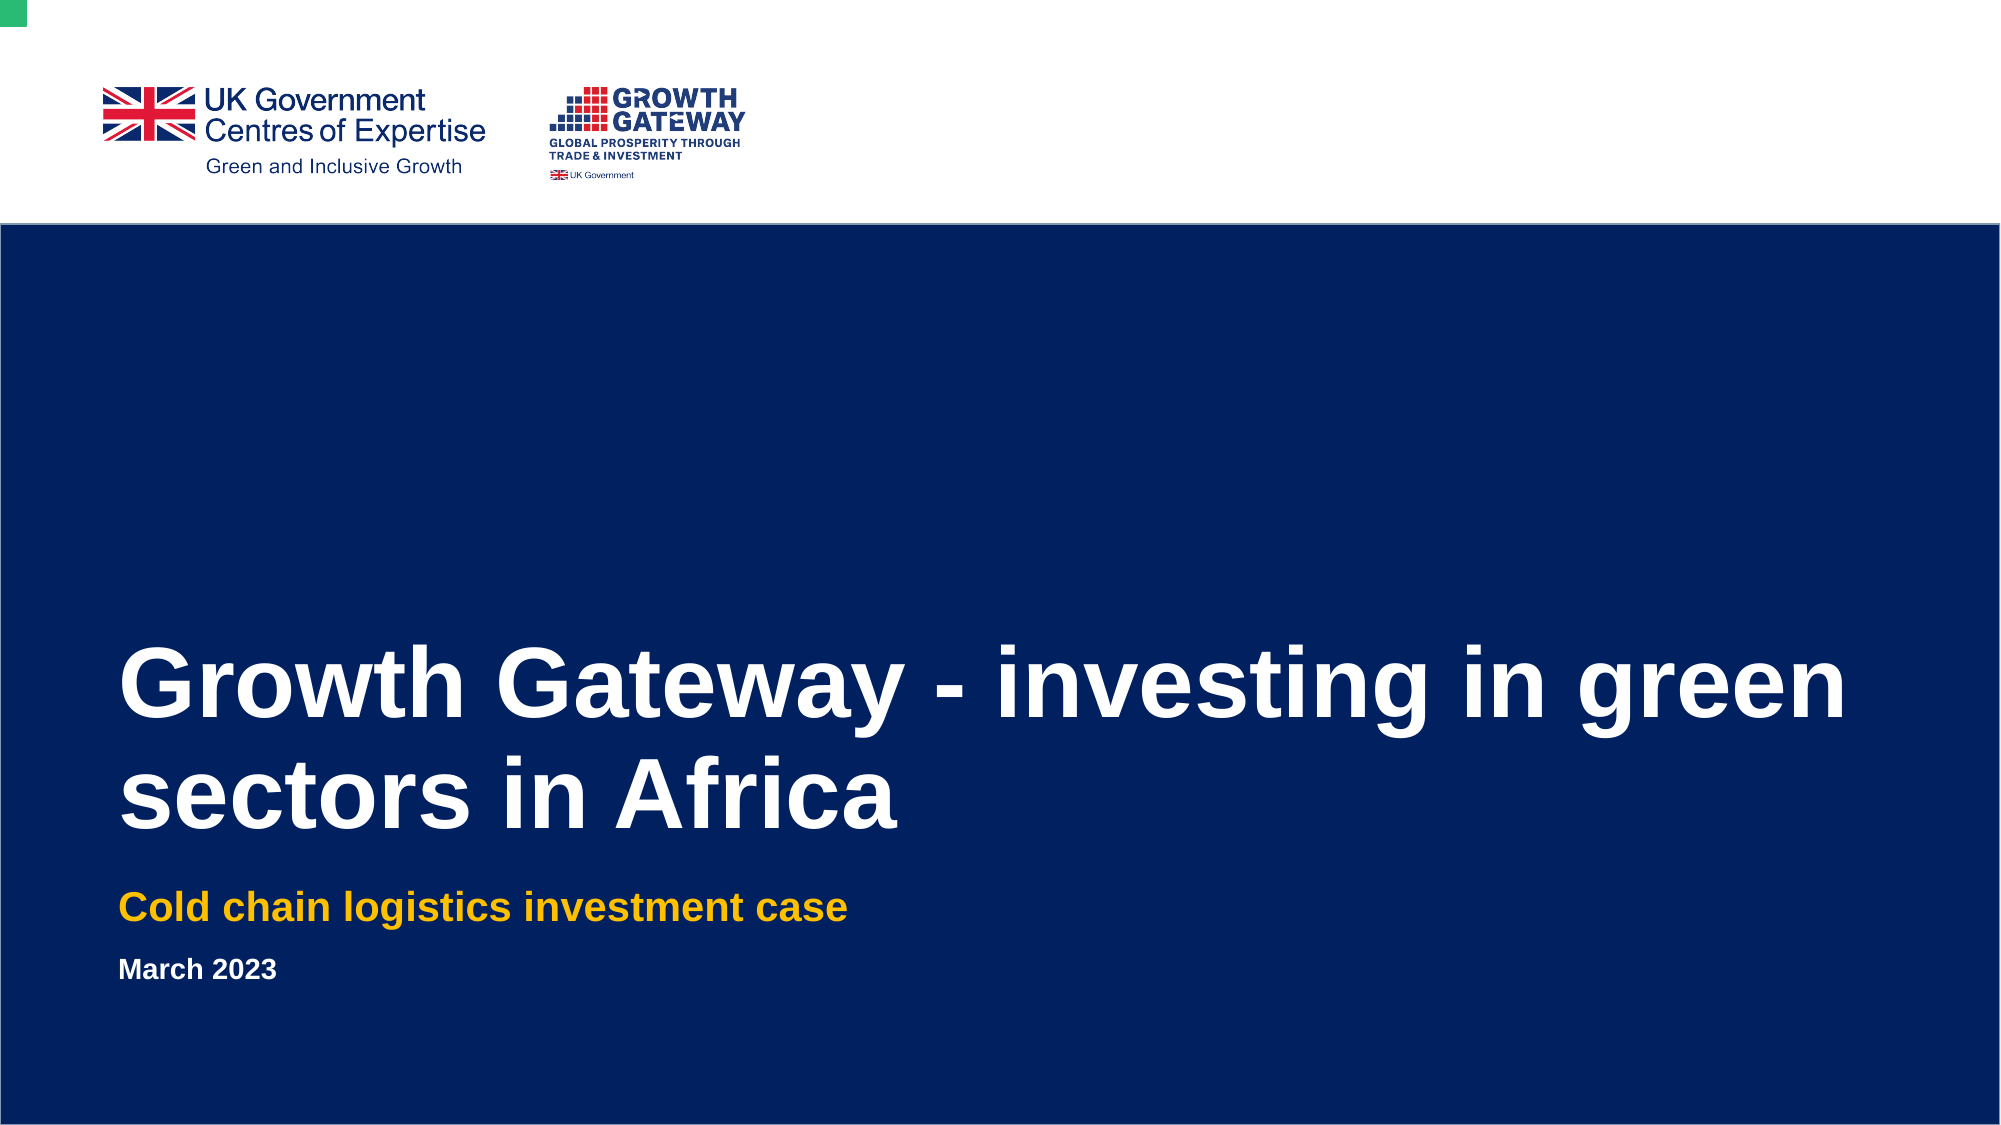

Growth Gateway - investing in green sectors in Africa
# Cold chain logistics investment case
March 2023